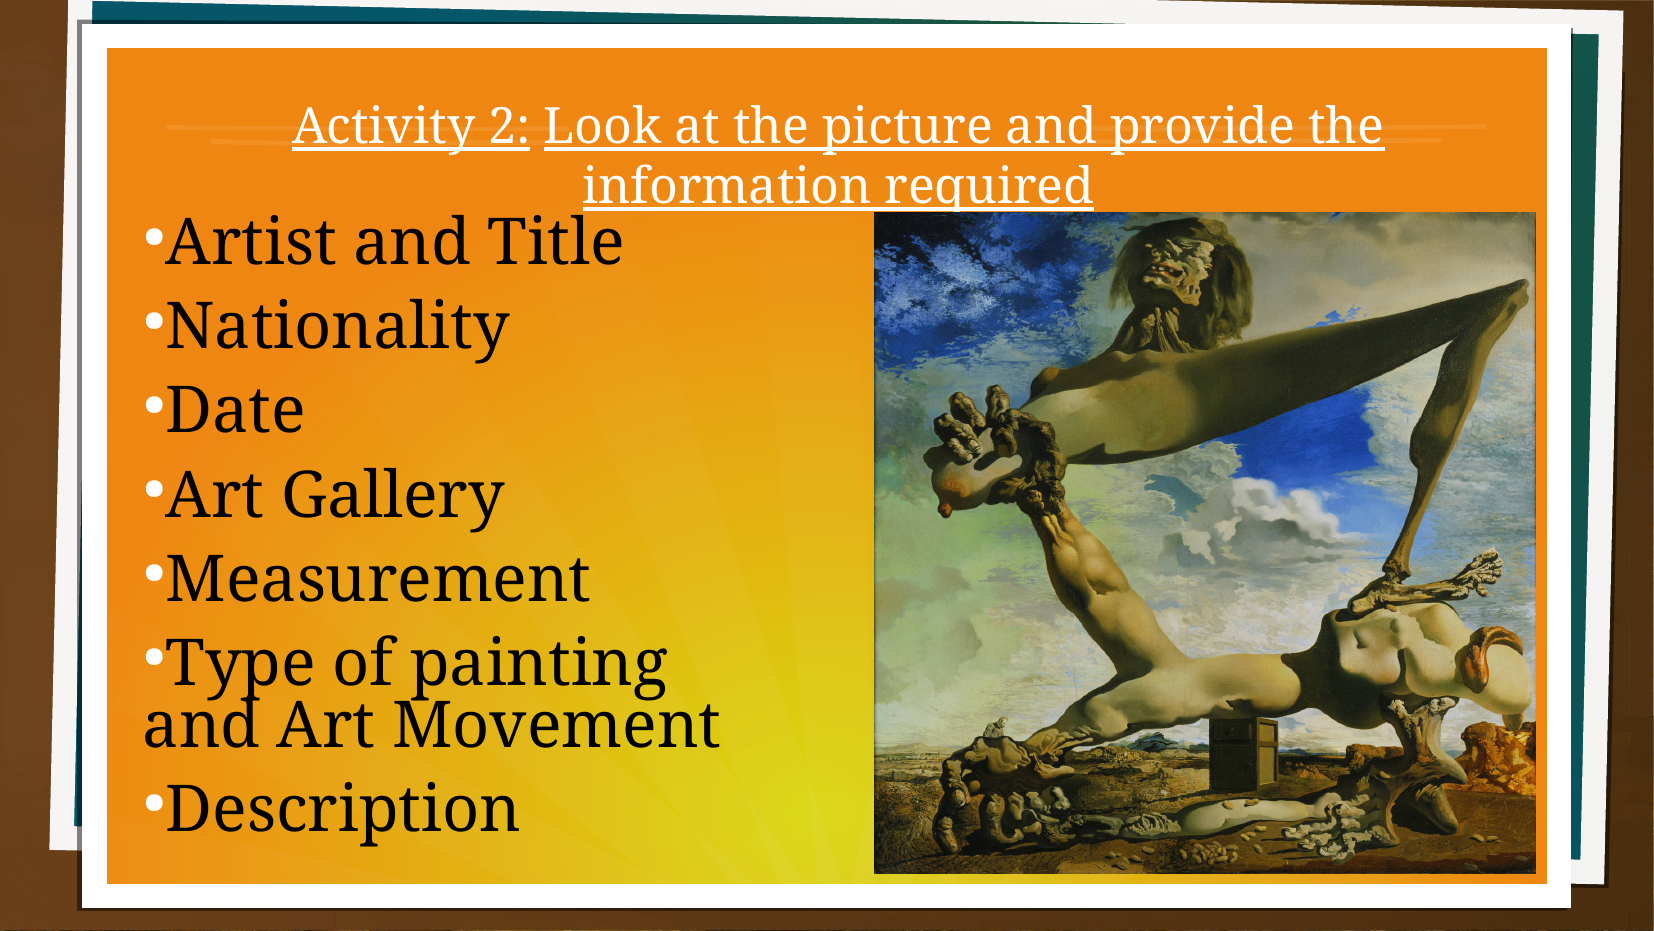

# Activity 2: Look at the picture and provide the information required
Artist and Title
Nationality
Date
Art Gallery
Measurement
Type of painting and Art Movement
Description